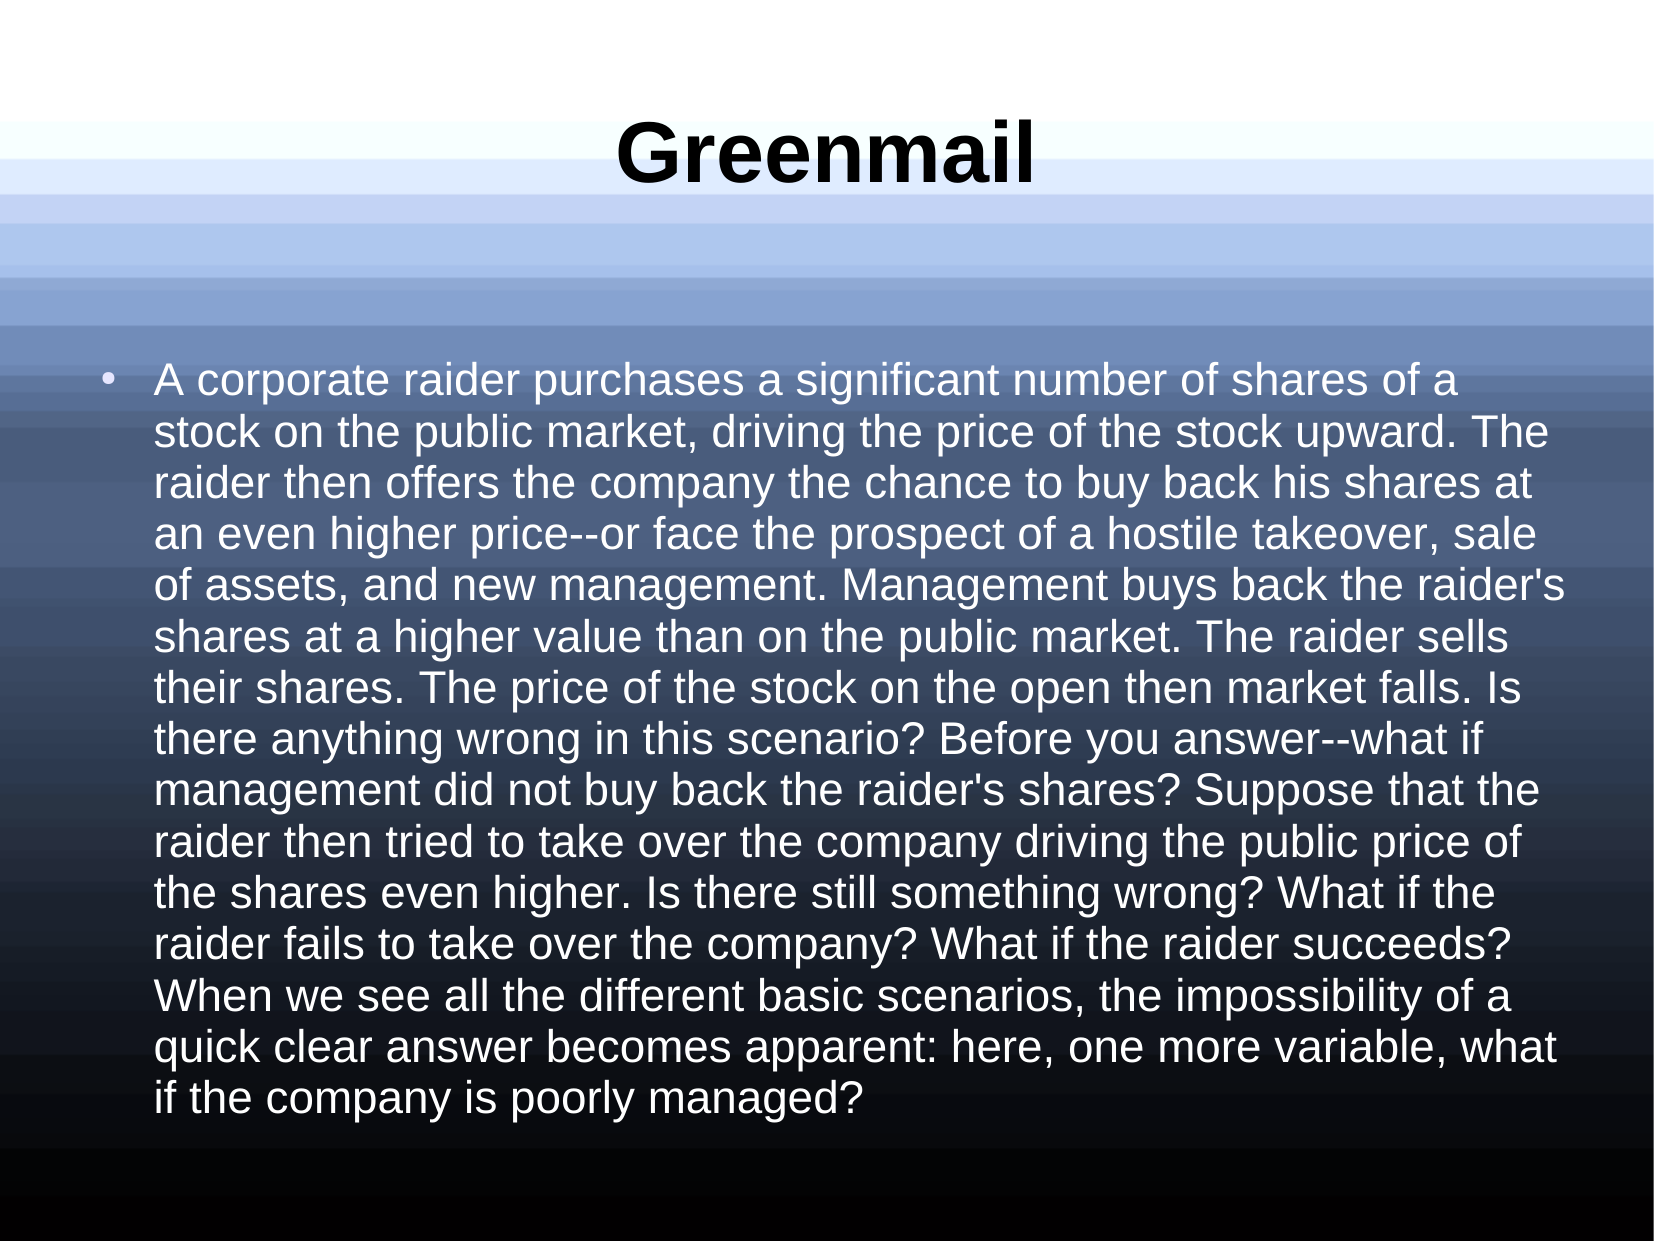

# Greenmail
A corporate raider purchases a significant number of shares of a stock on the public market, driving the price of the stock upward. The raider then offers the company the chance to buy back his shares at an even higher price--or face the prospect of a hostile takeover, sale of assets, and new management. Management buys back the raider's shares at a higher value than on the public market. The raider sells their shares. The price of the stock on the open then market falls. Is there anything wrong in this scenario? Before you answer--what if management did not buy back the raider's shares? Suppose that the raider then tried to take over the company driving the public price of the shares even higher. Is there still something wrong? What if the raider fails to take over the company? What if the raider succeeds? When we see all the different basic scenarios, the impossibility of a quick clear answer becomes apparent: here, one more variable, what if the company is poorly managed?